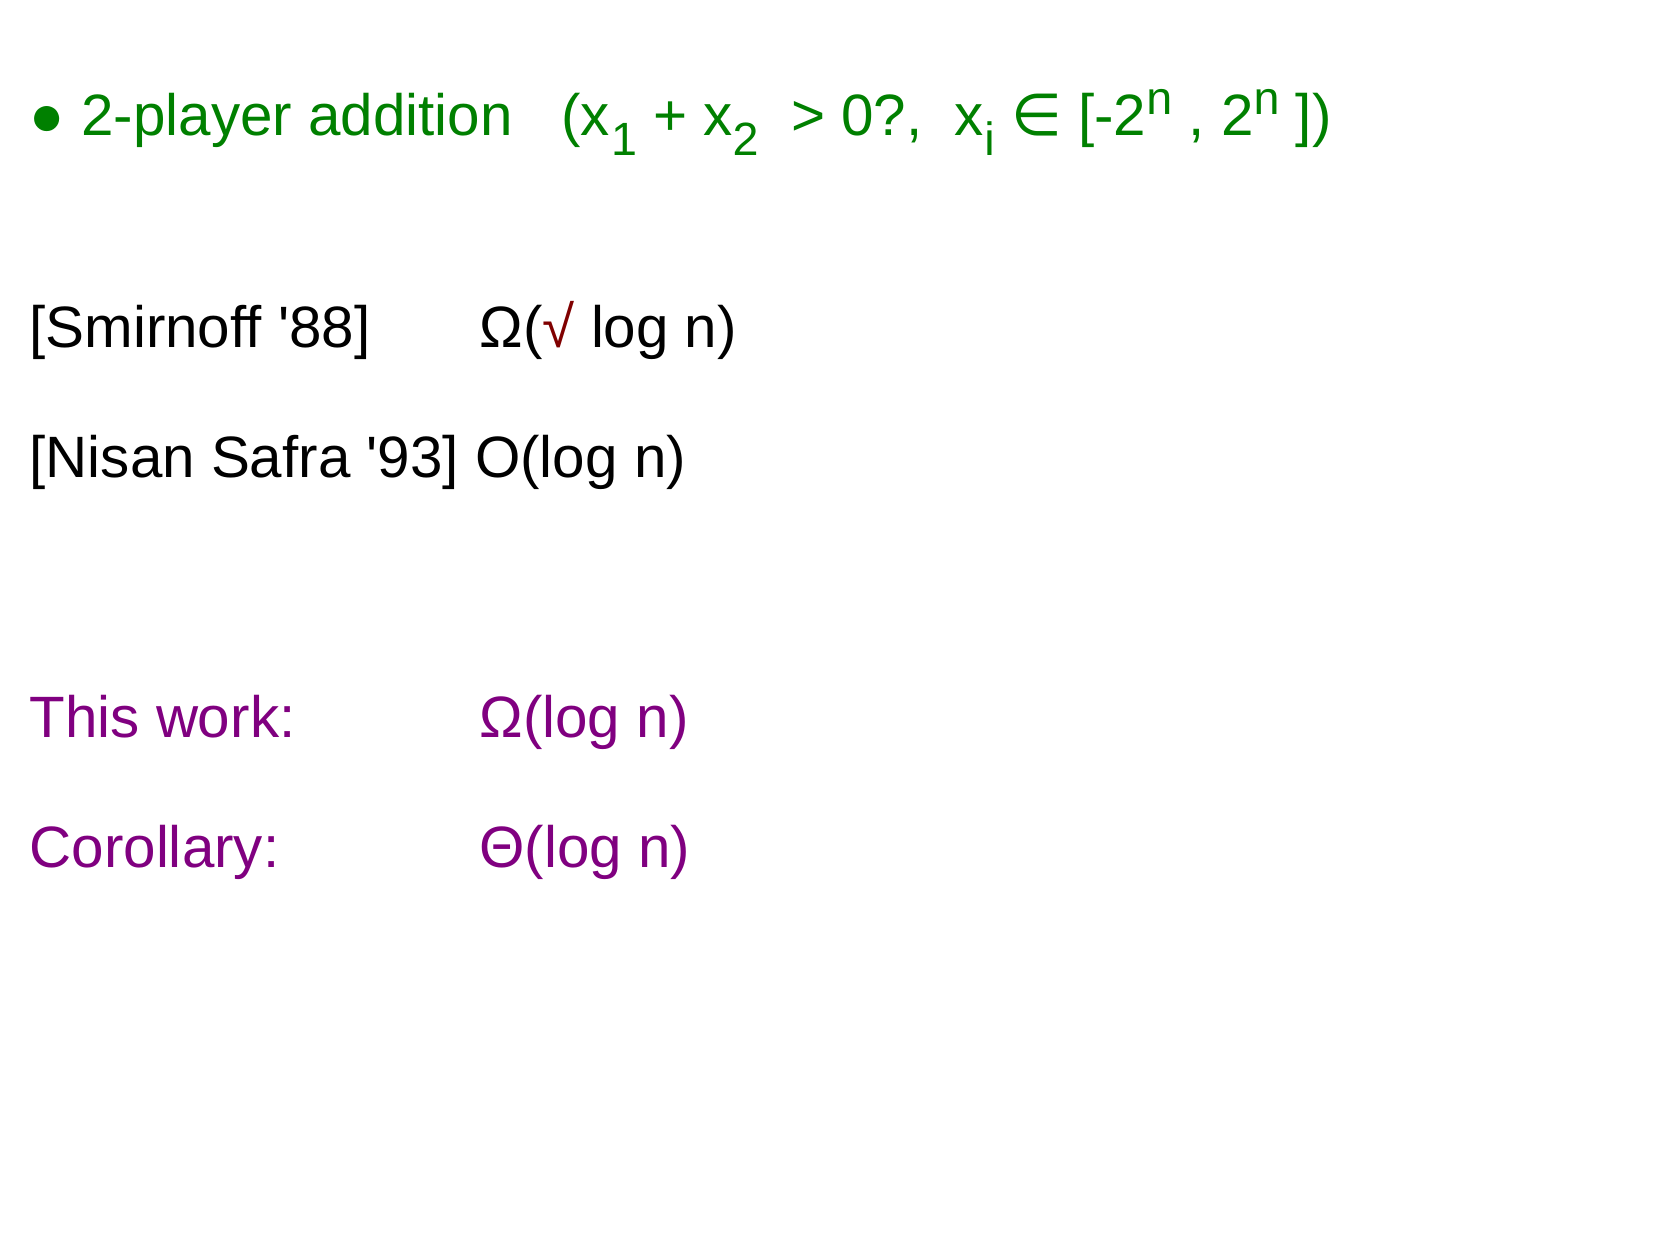

● 2-player addition (x1 + x2 > 0?, xi ∈ [-2n , 2n ])
[Smirnoff '88] 	Ω(√ log n)
[Nisan Safra '93] O(log n)
This work: 			Ω(log n)
Corollary: 			Θ(log n)
#